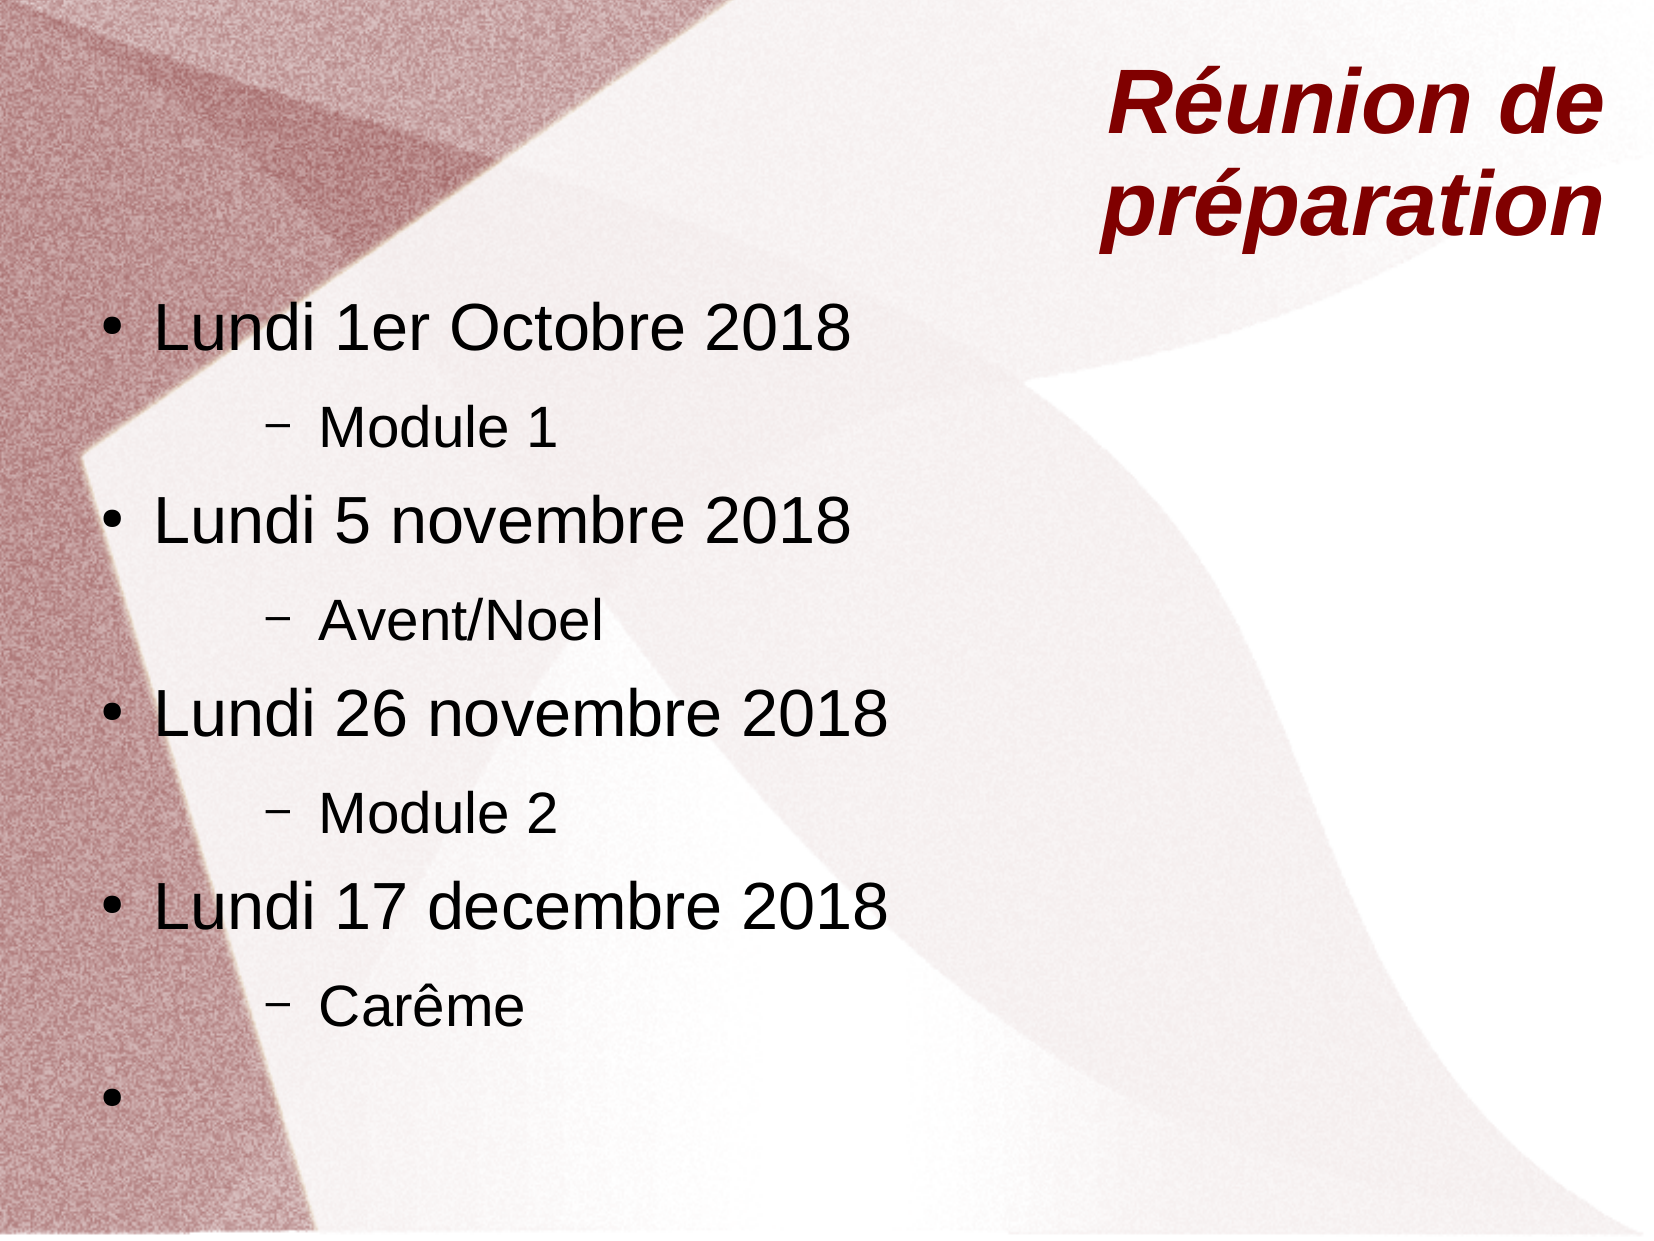

# Réunion de préparation
Lundi 1er Octobre 2018
Module 1
Lundi 5 novembre 2018
Avent/Noel
Lundi 26 novembre 2018
Module 2
Lundi 17 decembre 2018
Carême